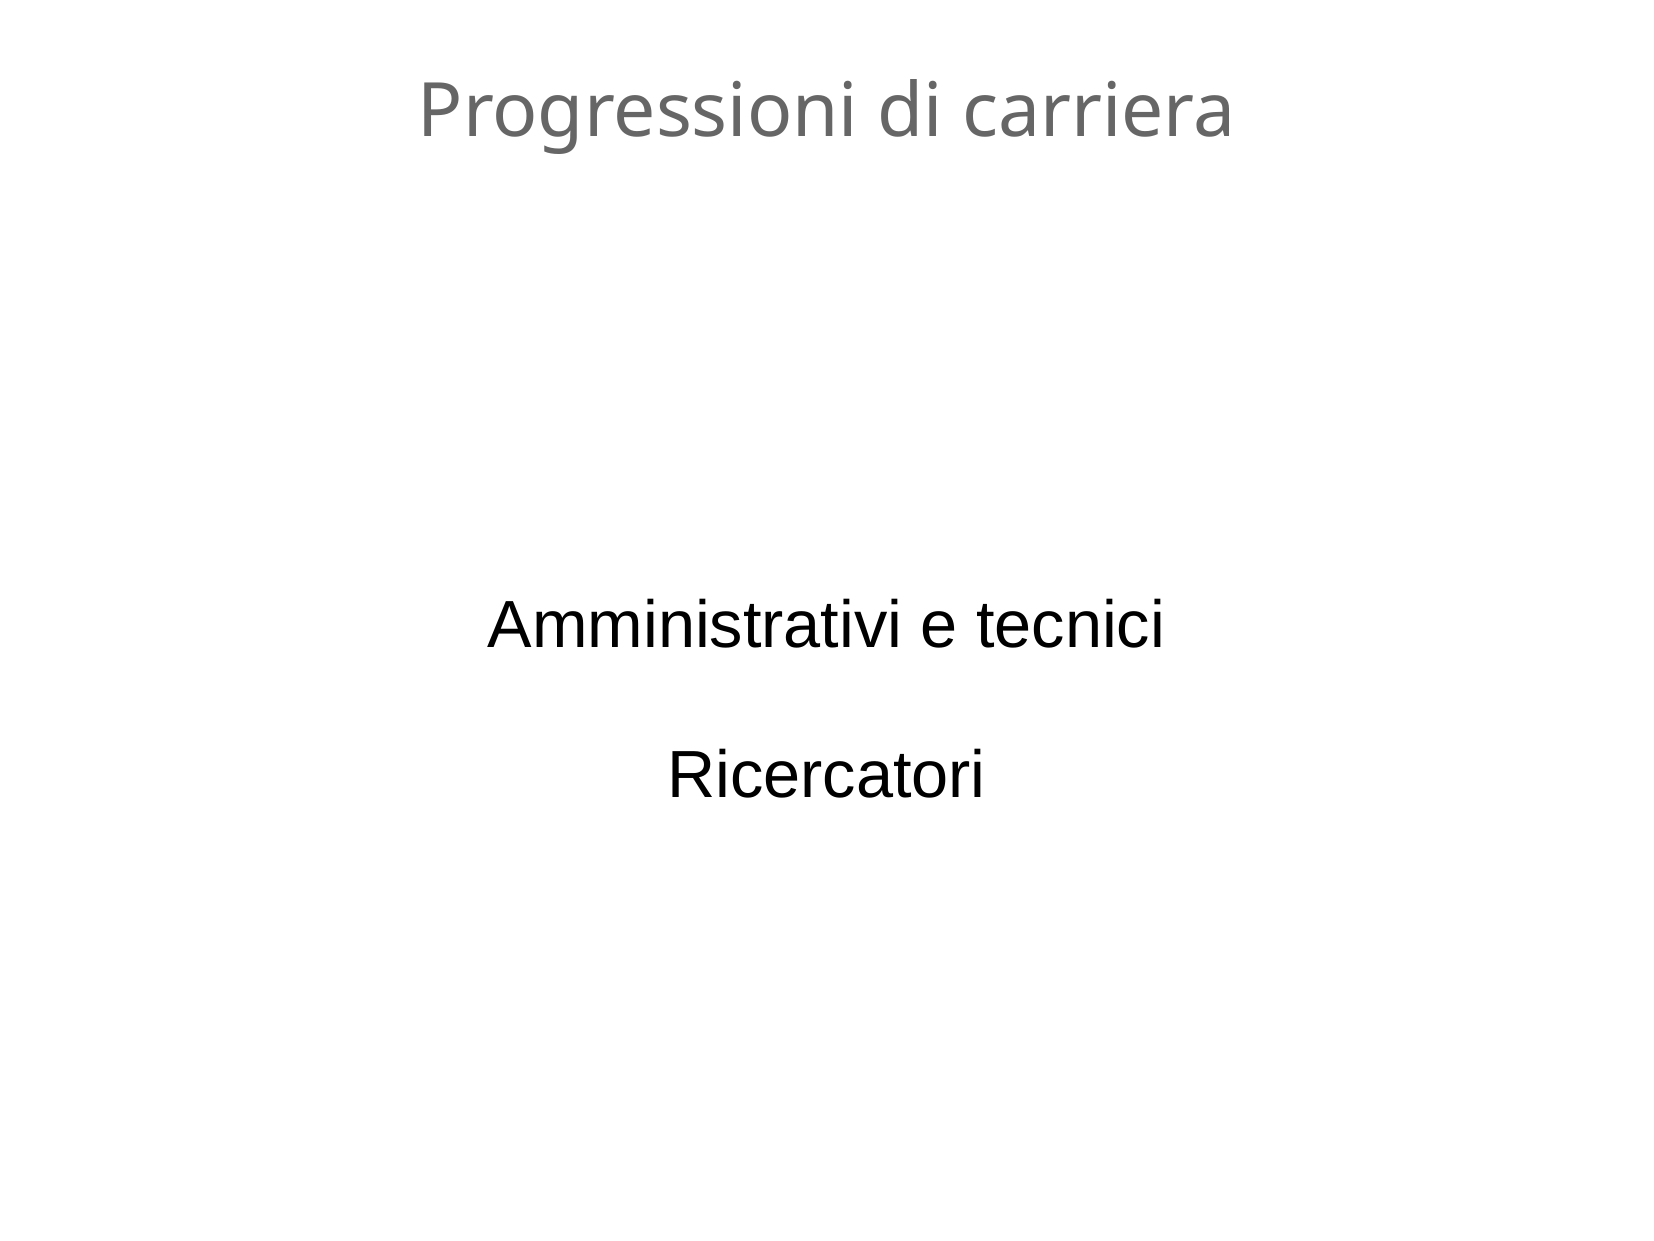

# Progressioni di carriera
Amministrativi e tecnici
Ricercatori